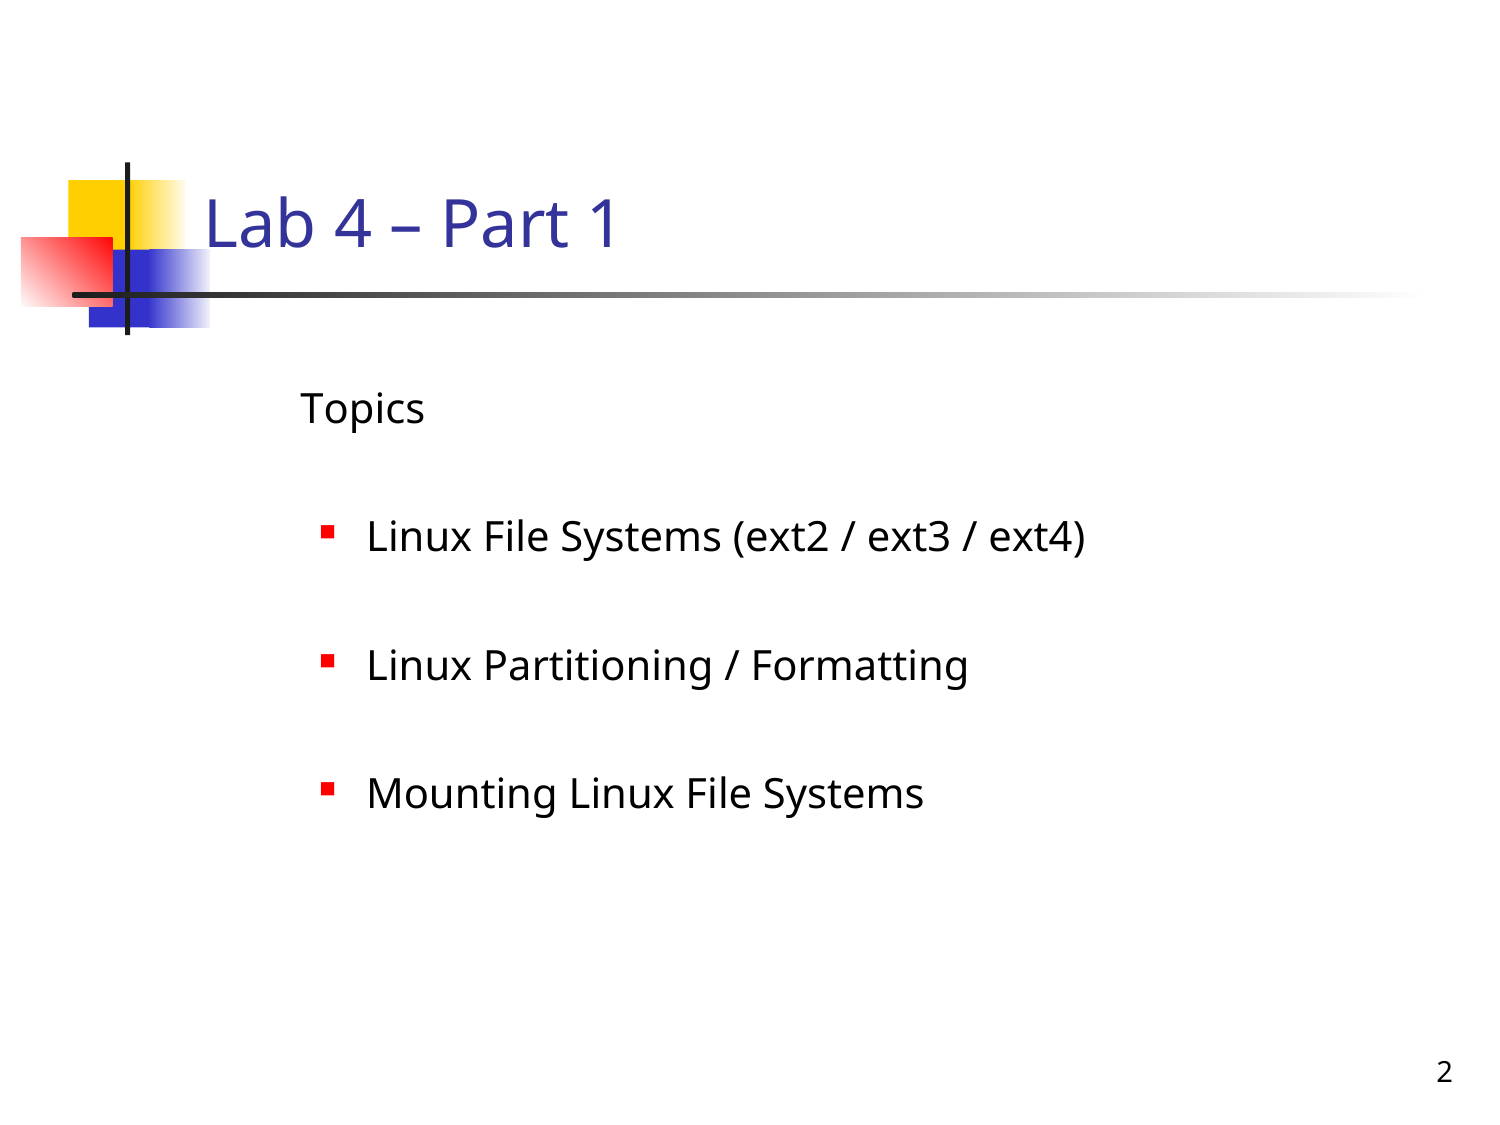

# Lab 4 – Part 1
Topics
Linux File Systems (ext2 / ext3 / ext4)
Linux Partitioning / Formatting
Mounting Linux File Systems
2